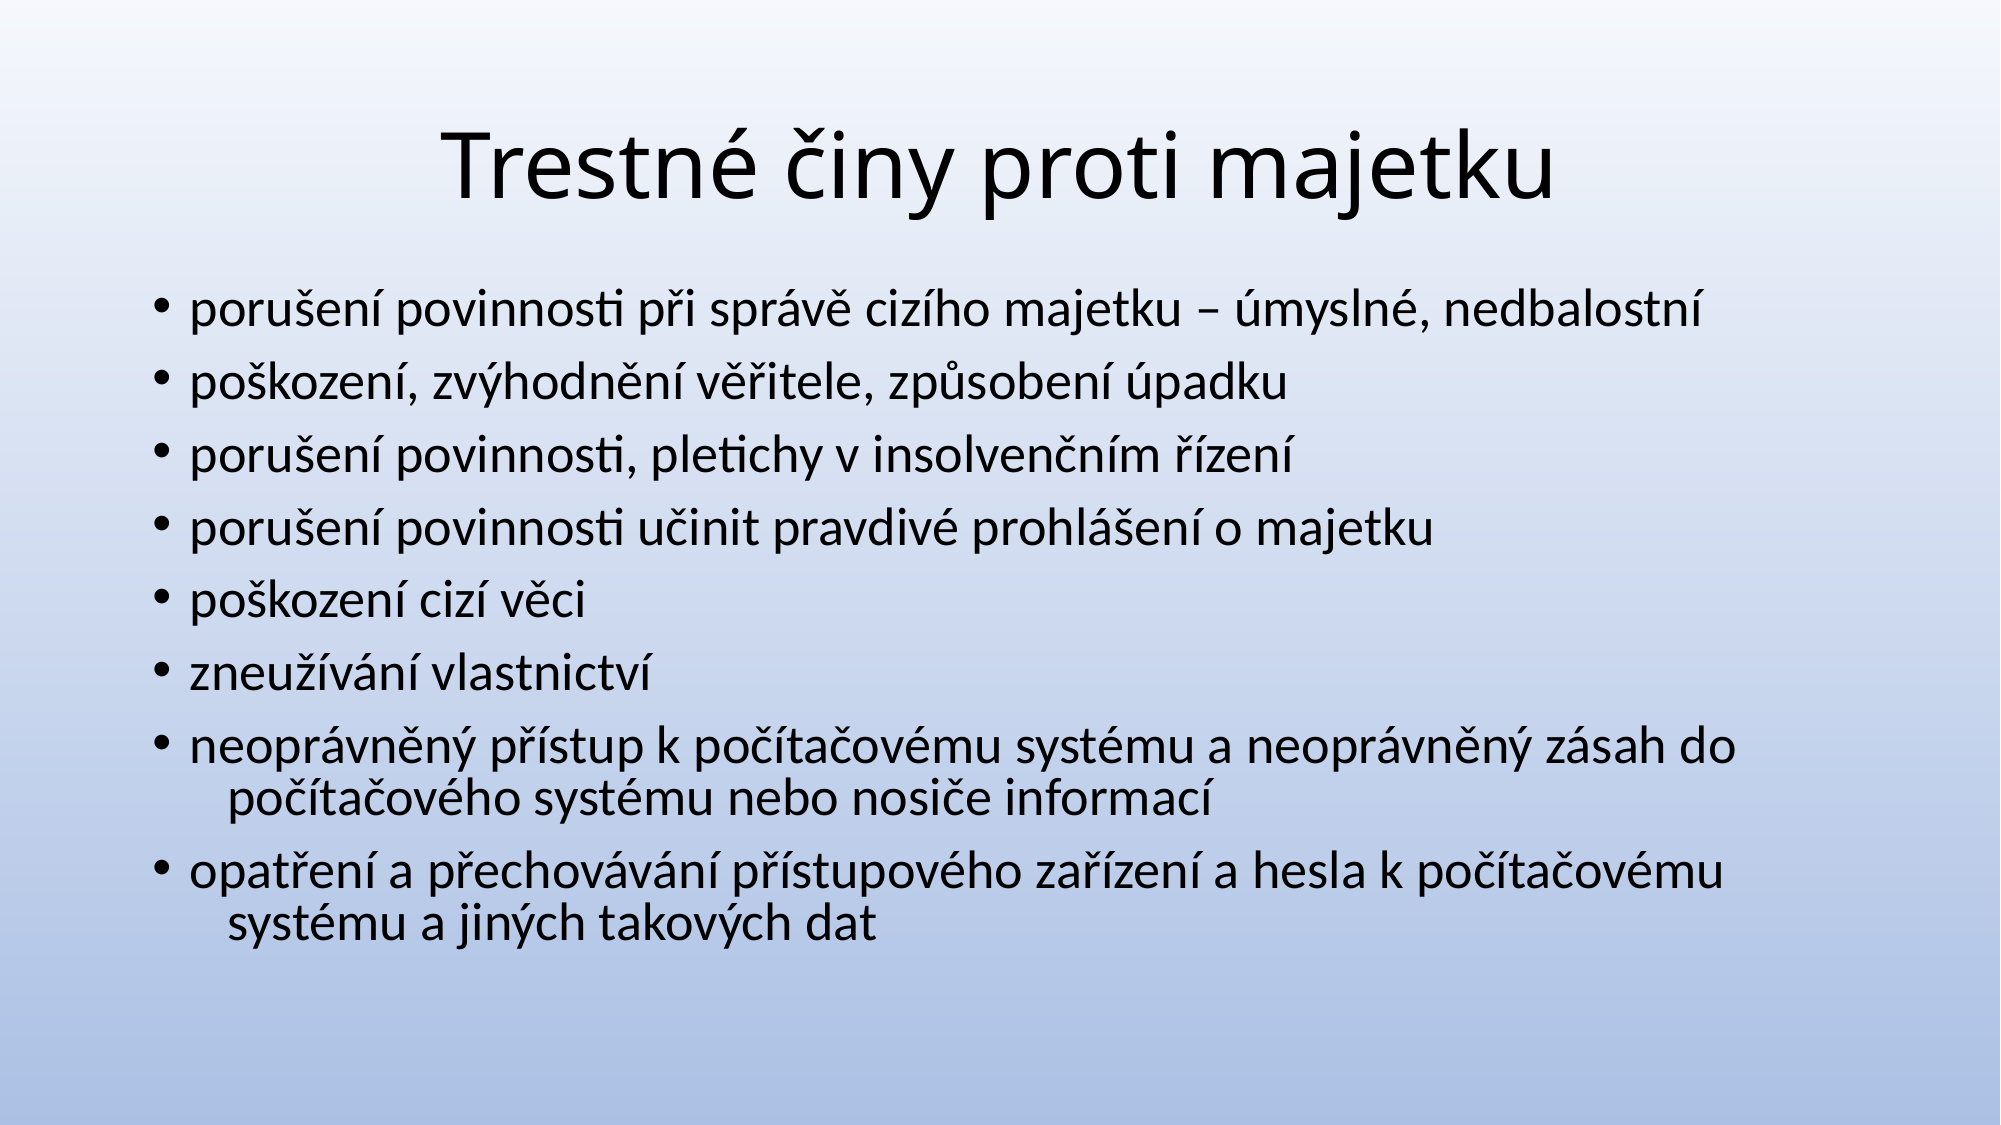

# Trestné činy proti majetku
porušení povinnosti při správě cizího majetku – úmyslné, nedbalostní
poškození, zvýhodnění věřitele, způsobení úpadku
porušení povinnosti, pletichy v insolvenčním řízení
porušení povinnosti učinit pravdivé prohlášení o majetku
poškození cizí věci
zneužívání vlastnictví
neoprávněný přístup k počítačovému systému a neoprávněný zásah do počítačového systému nebo nosiče informací
opatření a přechovávání přístupového zařízení a hesla k počítačovému systému a jiných takových dat